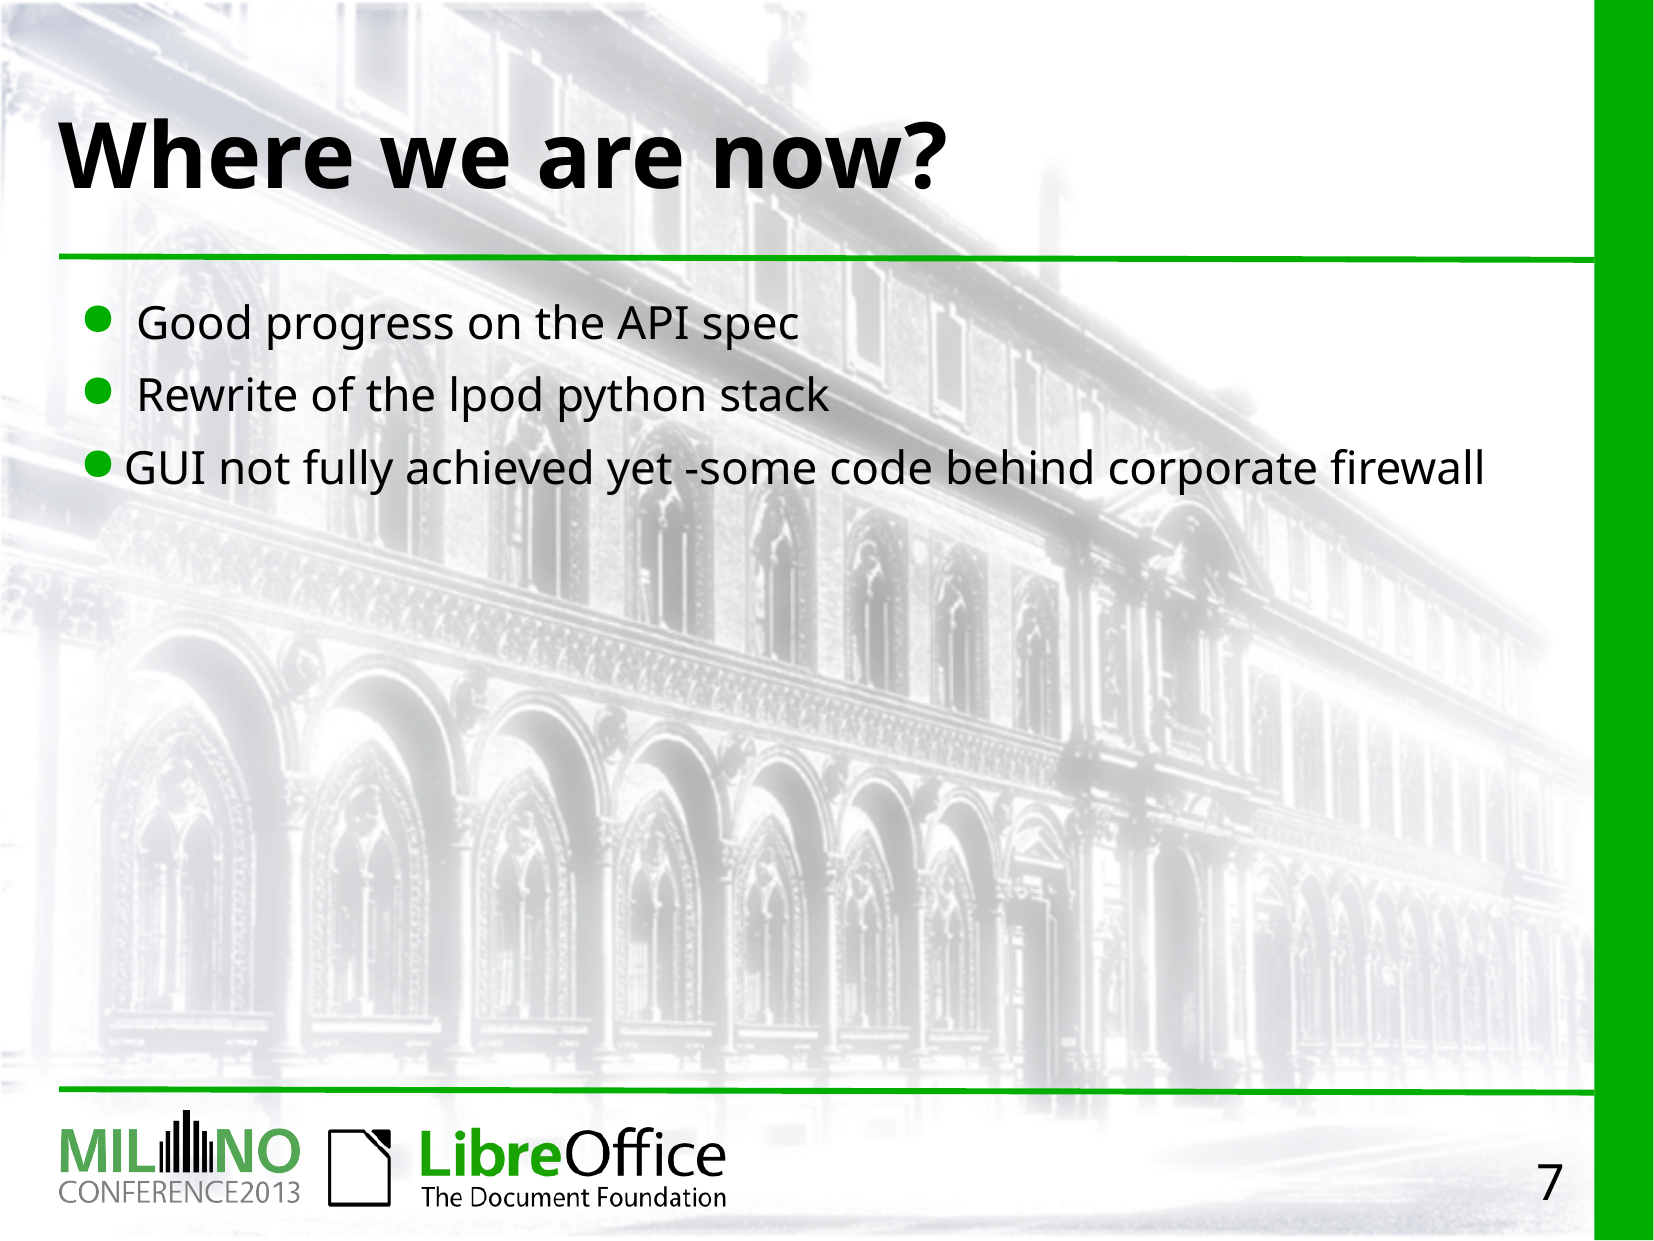

# Where we are now?
 Good progress on the API spec
 Rewrite of the lpod python stack
GUI not fully achieved yet -some code behind corporate firewall
7